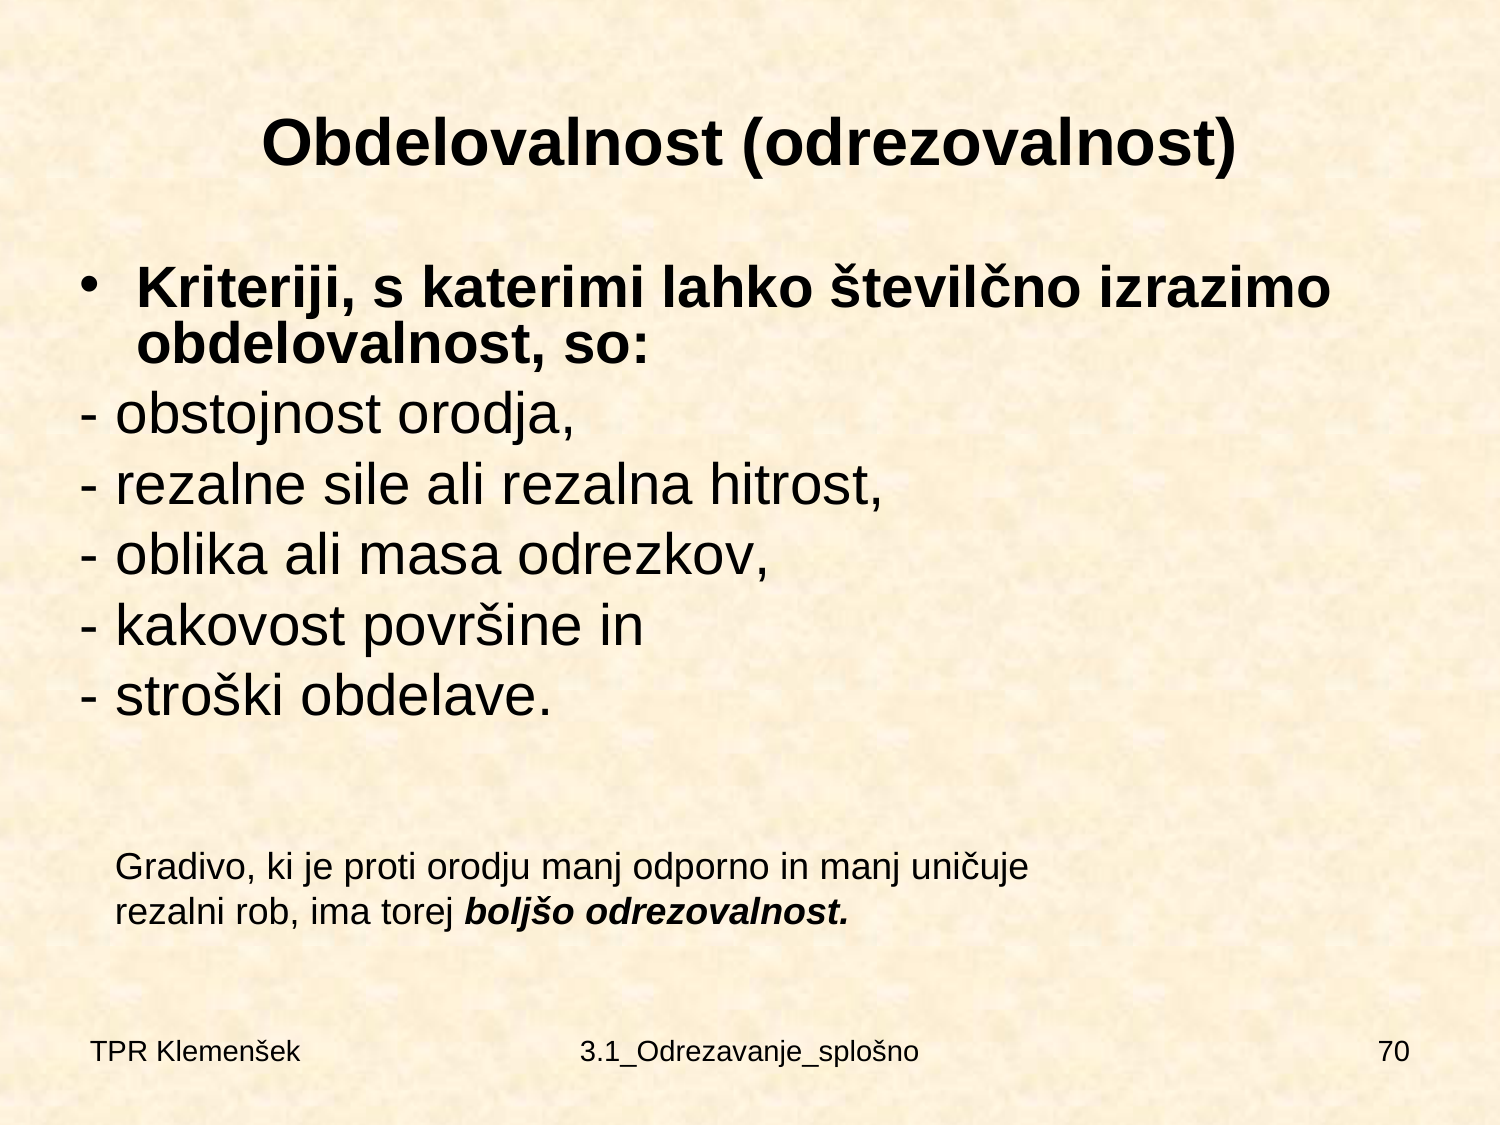

# Obdelovalnost (odrezovalnost)
Kriteriji, s katerimi lahko številčno izrazimo obdelovalnost, so:
- obstojnost orodja,
- rezalne sile ali rezalna hitrost,
- oblika ali masa odrezkov,
- kakovost površine in
- stroški obdelave.
Gradivo, ki je proti orodju manj odporno in manj uničuje rezalni rob, ima torej boljšo odrezovalnost.
TPR Klemenšek
3.1_Odrezavanje_splošno